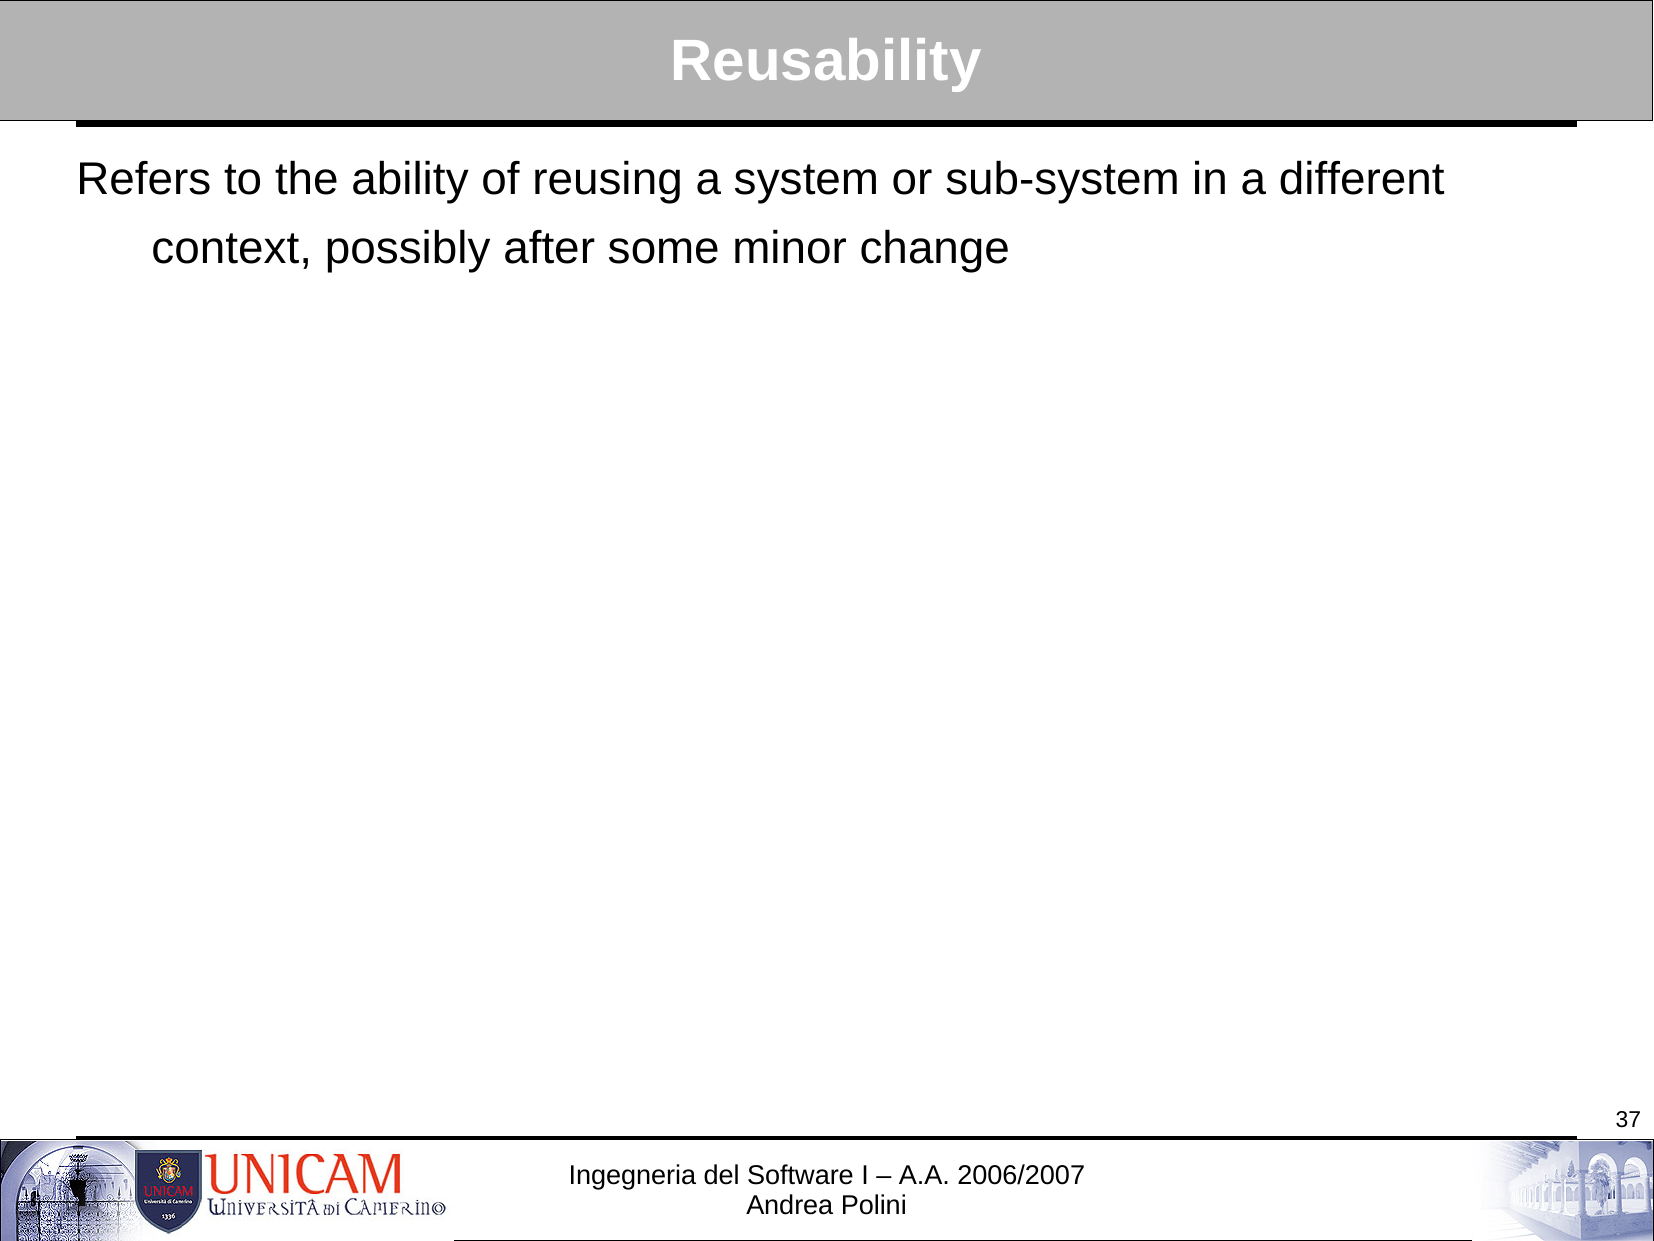

# Reusability
Refers to the ability of reusing a system or sub-system in a different context, possibly after some minor change
37